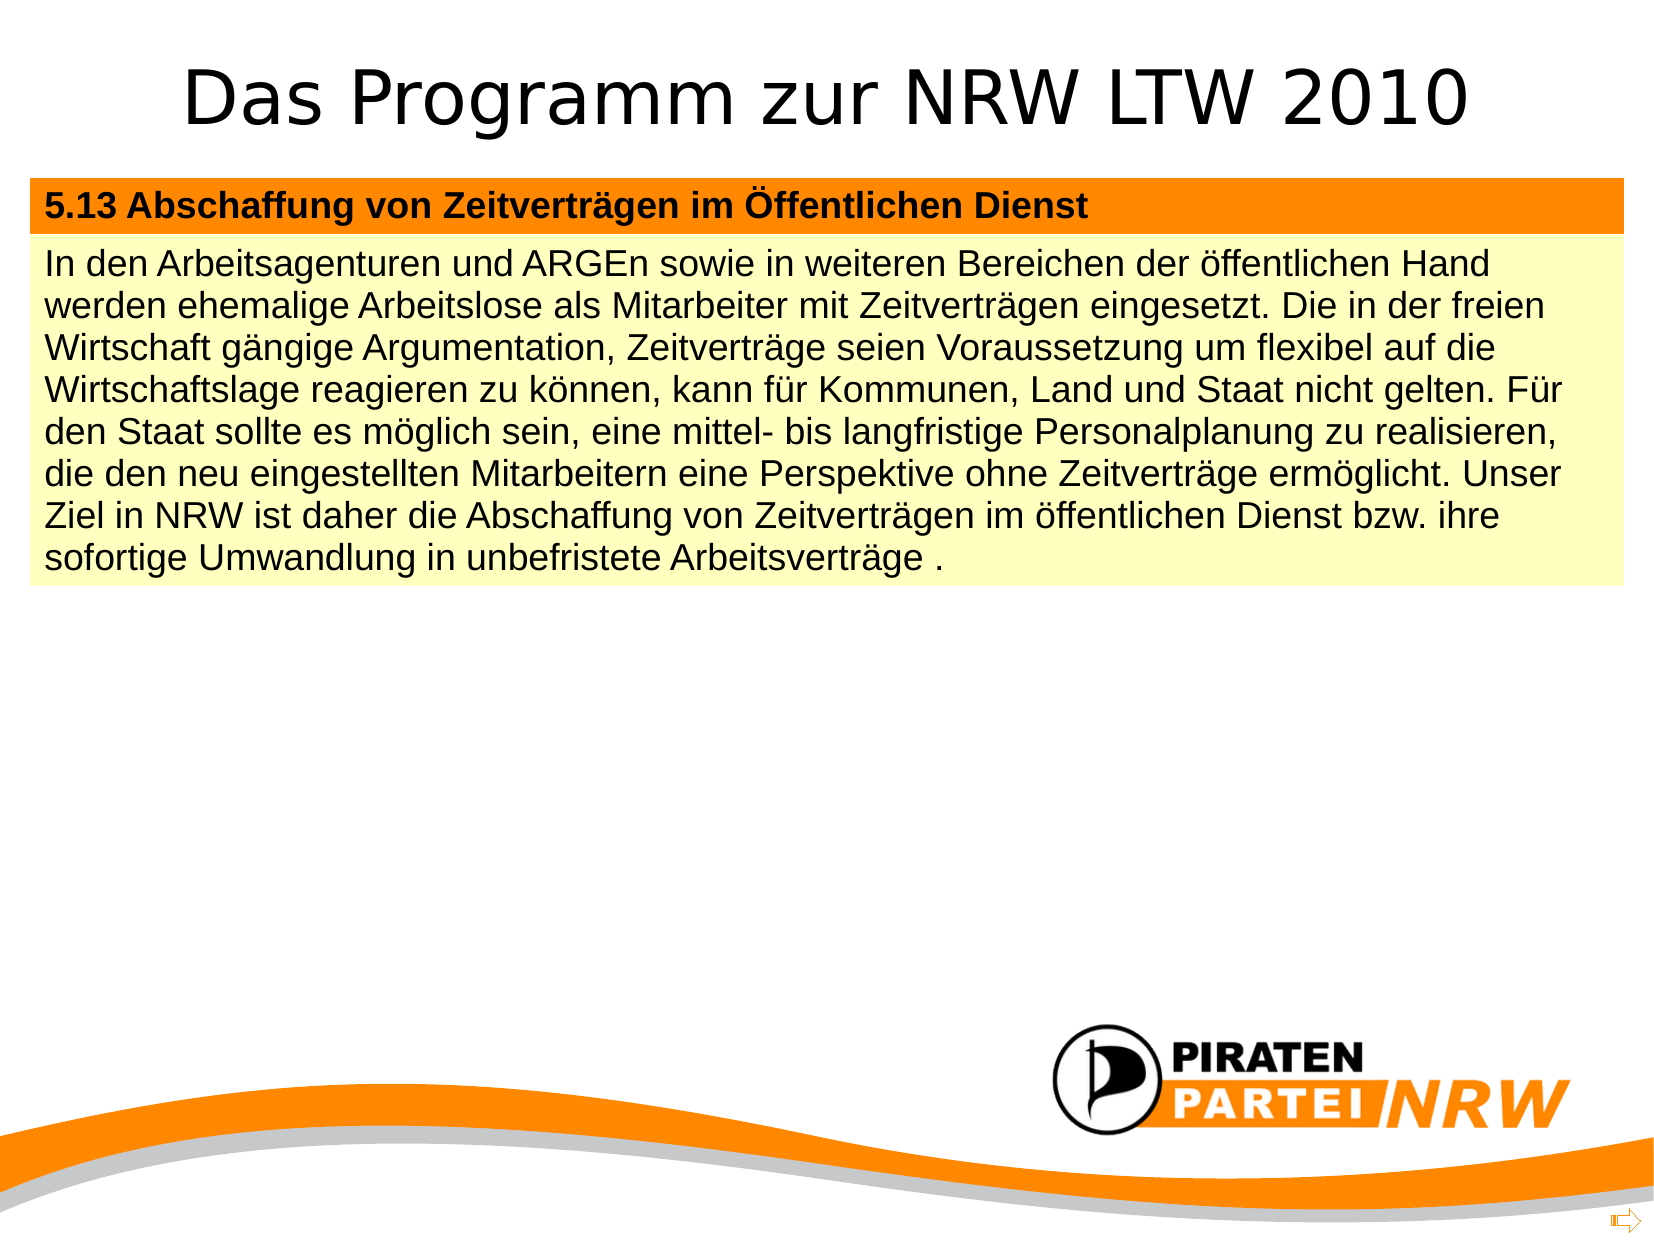

# Das Programm zur NRW LTW 2010
| 5.13 Abschaffung von Zeitverträgen im Öffentlichen Dienst |
| --- |
| In den Arbeitsagenturen und ARGEn sowie in weiteren Bereichen der öffentlichen Hand werden ehemalige Arbeitslose als Mitarbeiter mit Zeitverträgen eingesetzt. Die in der freien Wirtschaft gängige Argumentation, Zeitverträge seien Voraussetzung um flexibel auf die Wirtschaftslage reagieren zu können, kann für Kommunen, Land und Staat nicht gelten. Für den Staat sollte es möglich sein, eine mittel- bis langfristige Personalplanung zu realisieren, die den neu eingestellten Mitarbeitern eine Perspektive ohne Zeitverträge ermöglicht. Unser Ziel in NRW ist daher die Abschaffung von Zeitverträgen im öffentlichen Dienst bzw. ihre sofortige Umwandlung in unbefristete Arbeitsverträge . |